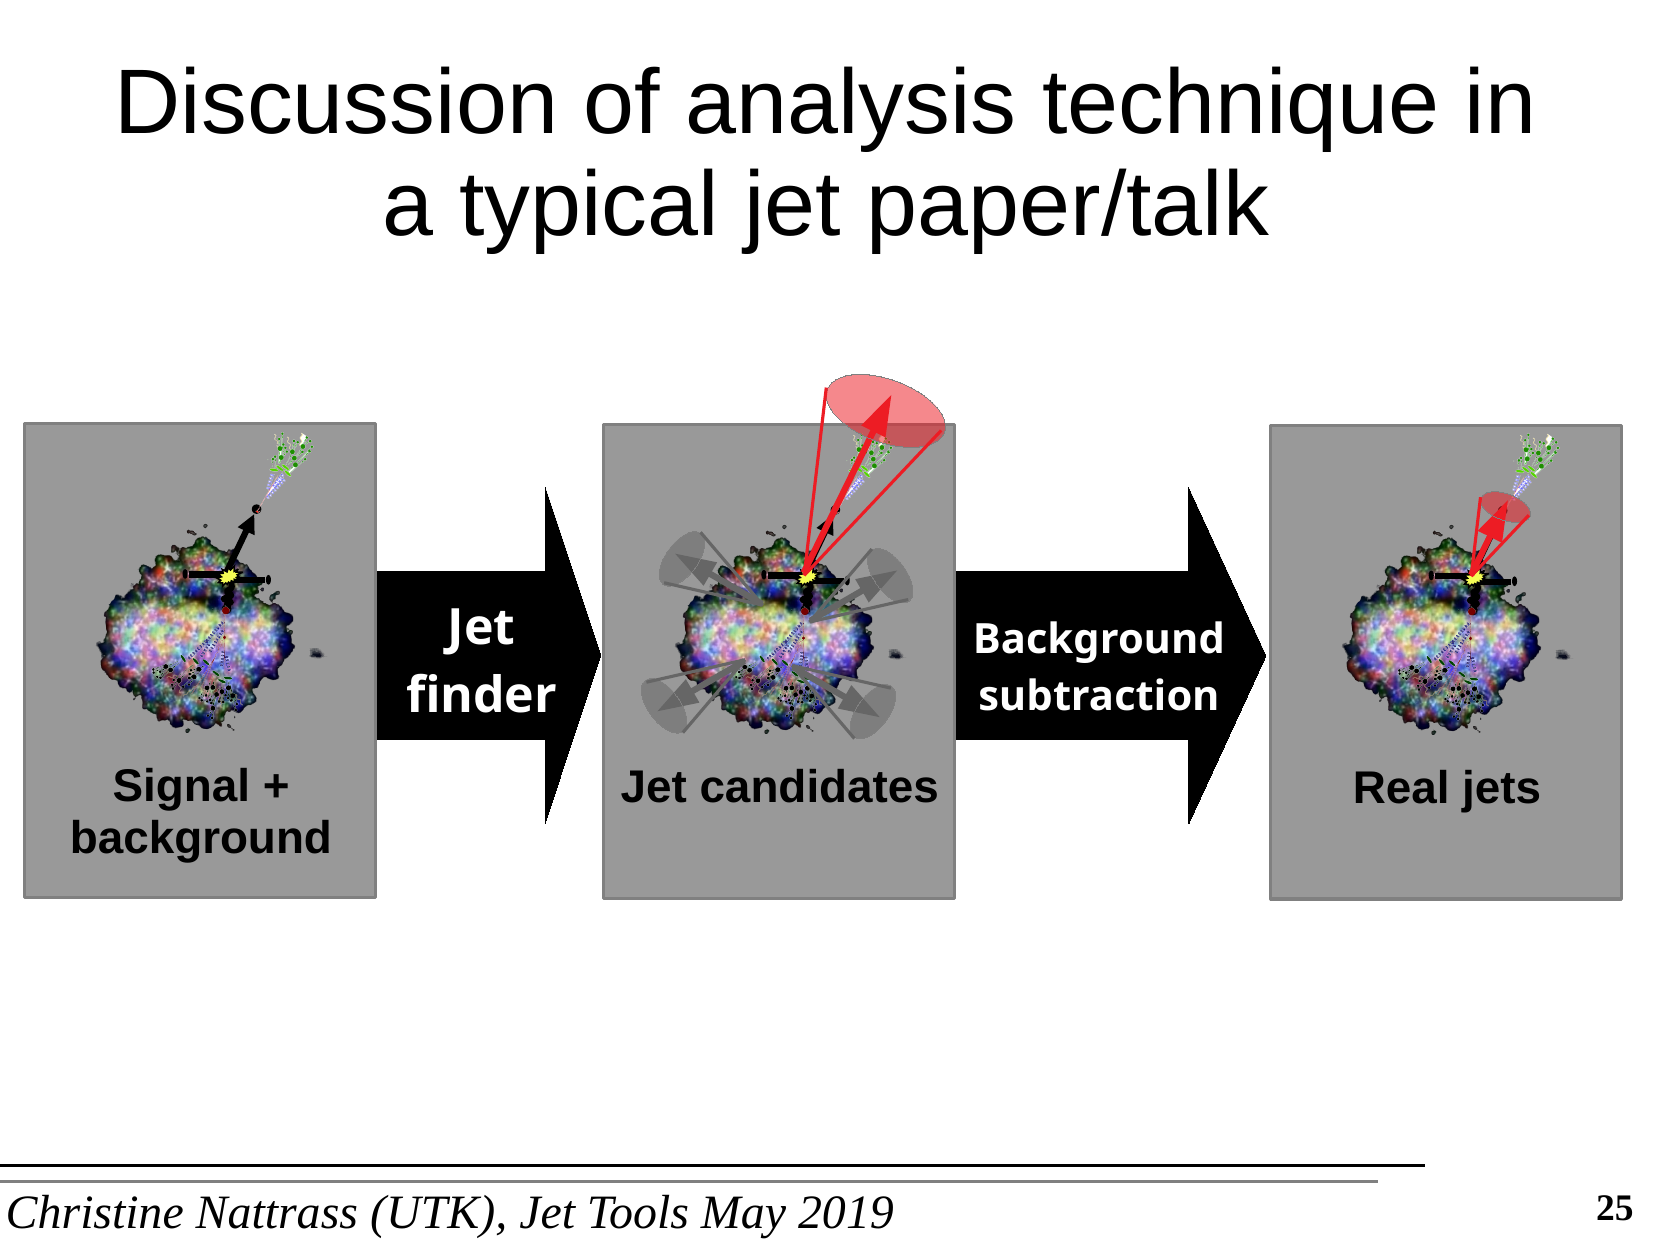

# Discussion of analysis technique in a typical jet paper/talk
Jet candidates
Signal + background
Real jets
Jet finder
Background subtraction